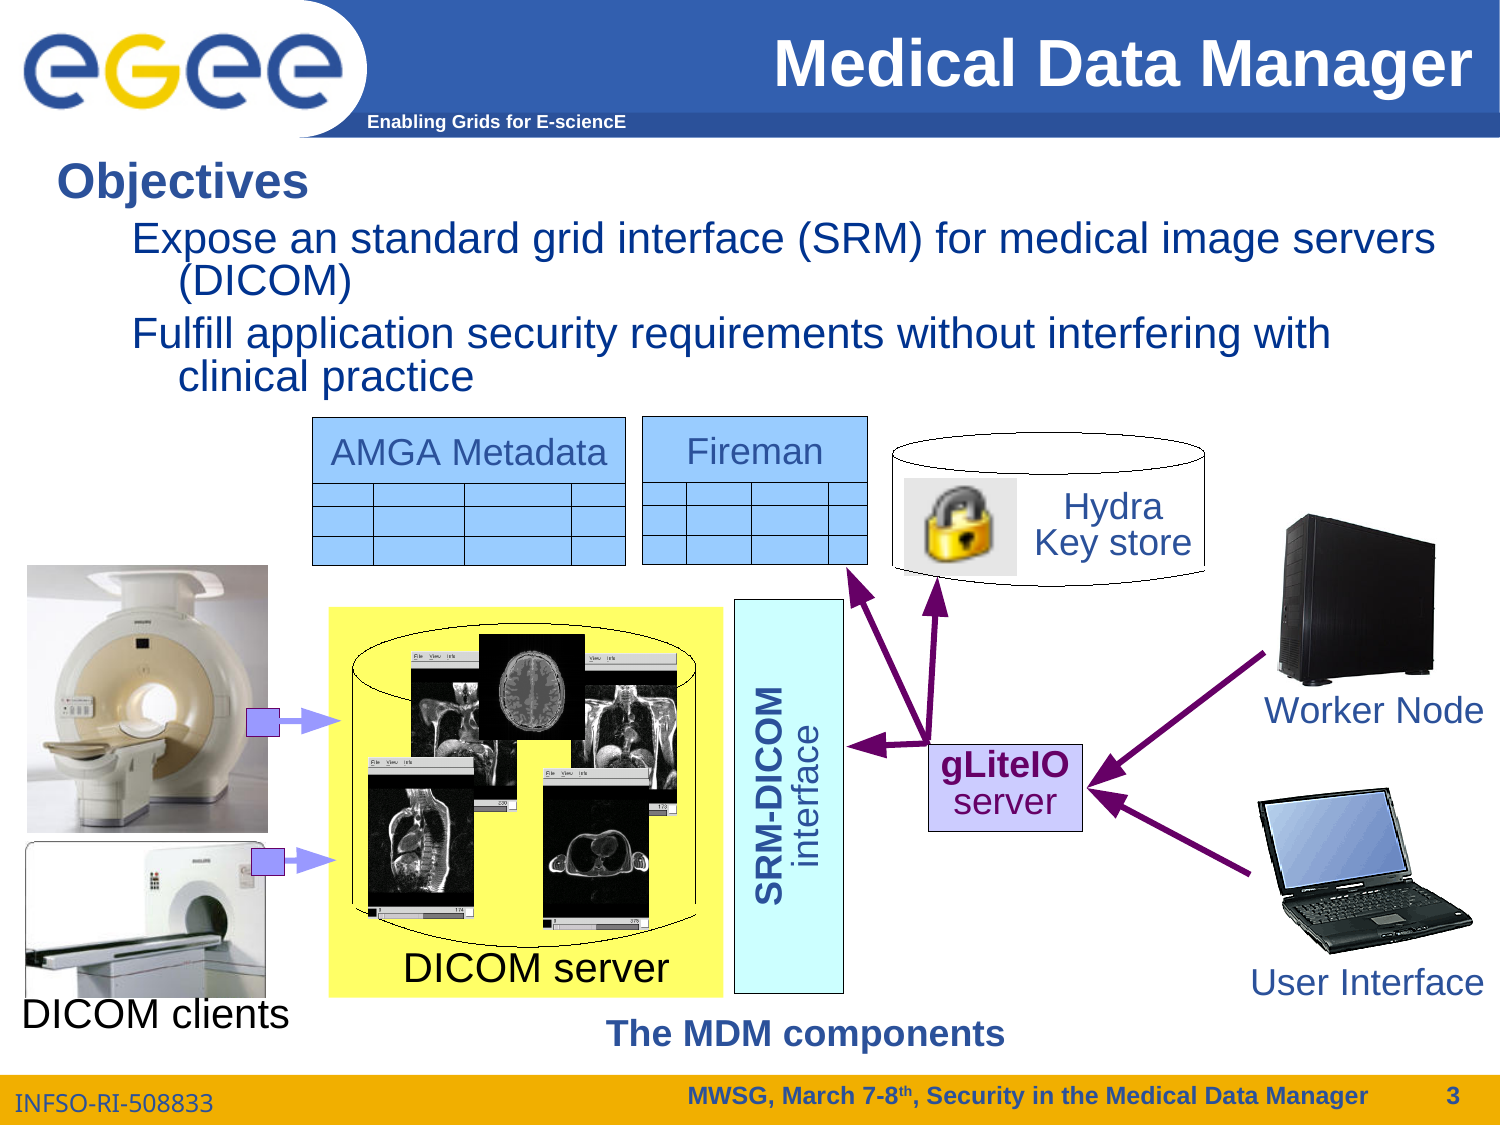

# Medical Data Manager
Objectives
Expose an standard grid interface (SRM) for medical image servers (DICOM)
Fulfill application security requirements without interfering with clinical practice
Fireman
AMGA Metadata
Hydra
Key store
Worker Node
SRM-DICOM
interface
gLiteIO
server
DICOM server
User Interface
DICOM clients
The MDM components